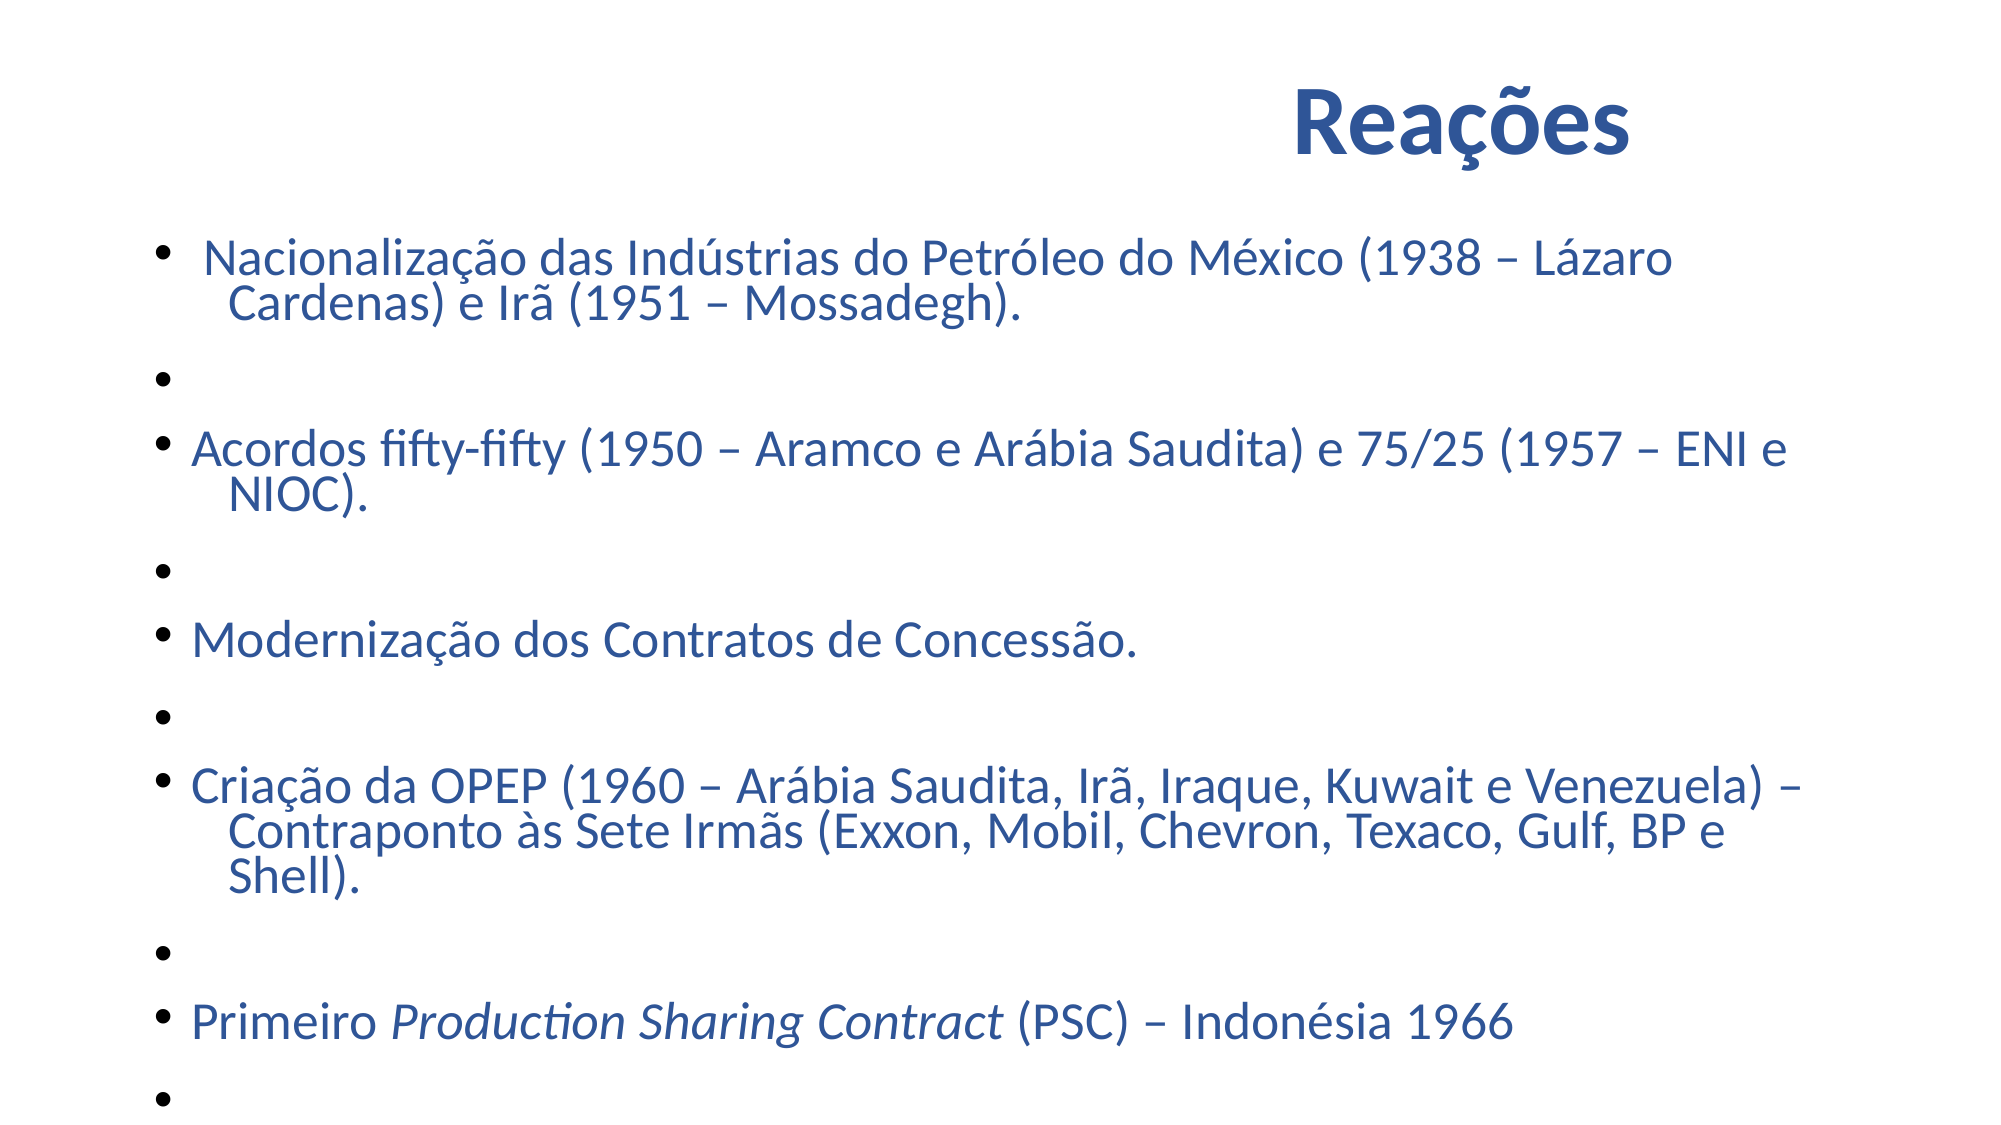

Reações
# Nacionalização das Indústrias do Petróleo do México (1938 – Lázaro Cardenas) e Irã (1951 – Mossadegh).
Acordos fifty-fifty (1950 – Aramco e Arábia Saudita) e 75/25 (1957 – ENI e NIOC).
Modernização dos Contratos de Concessão.
Criação da OPEP (1960 – Arábia Saudita, Irã, Iraque, Kuwait e Venezuela) – Contraponto às Sete Irmãs (Exxon, Mobil, Chevron, Texaco, Gulf, BP e Shell).
Primeiro Production Sharing Contract (PSC) – Indonésia 1966